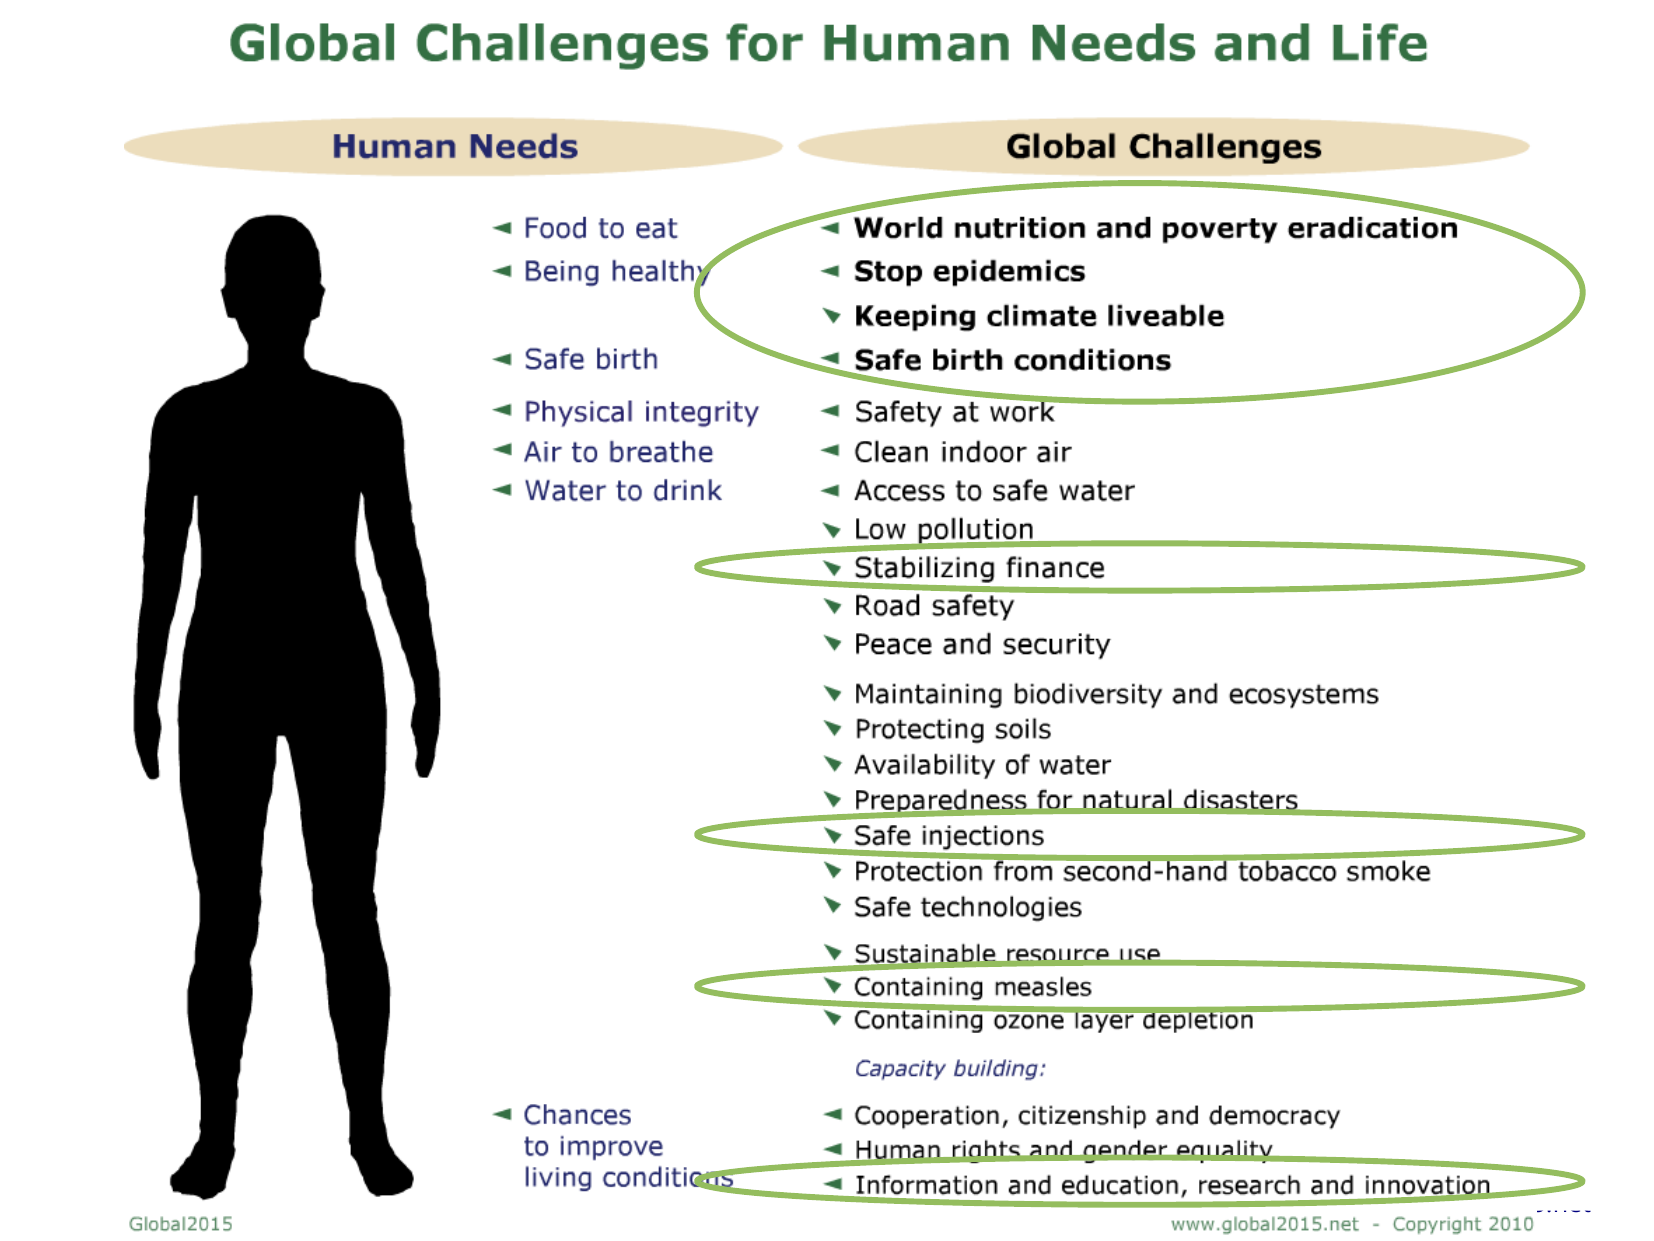

Injection Safety in the Perspective of the Global Challenges Survey by Global2015